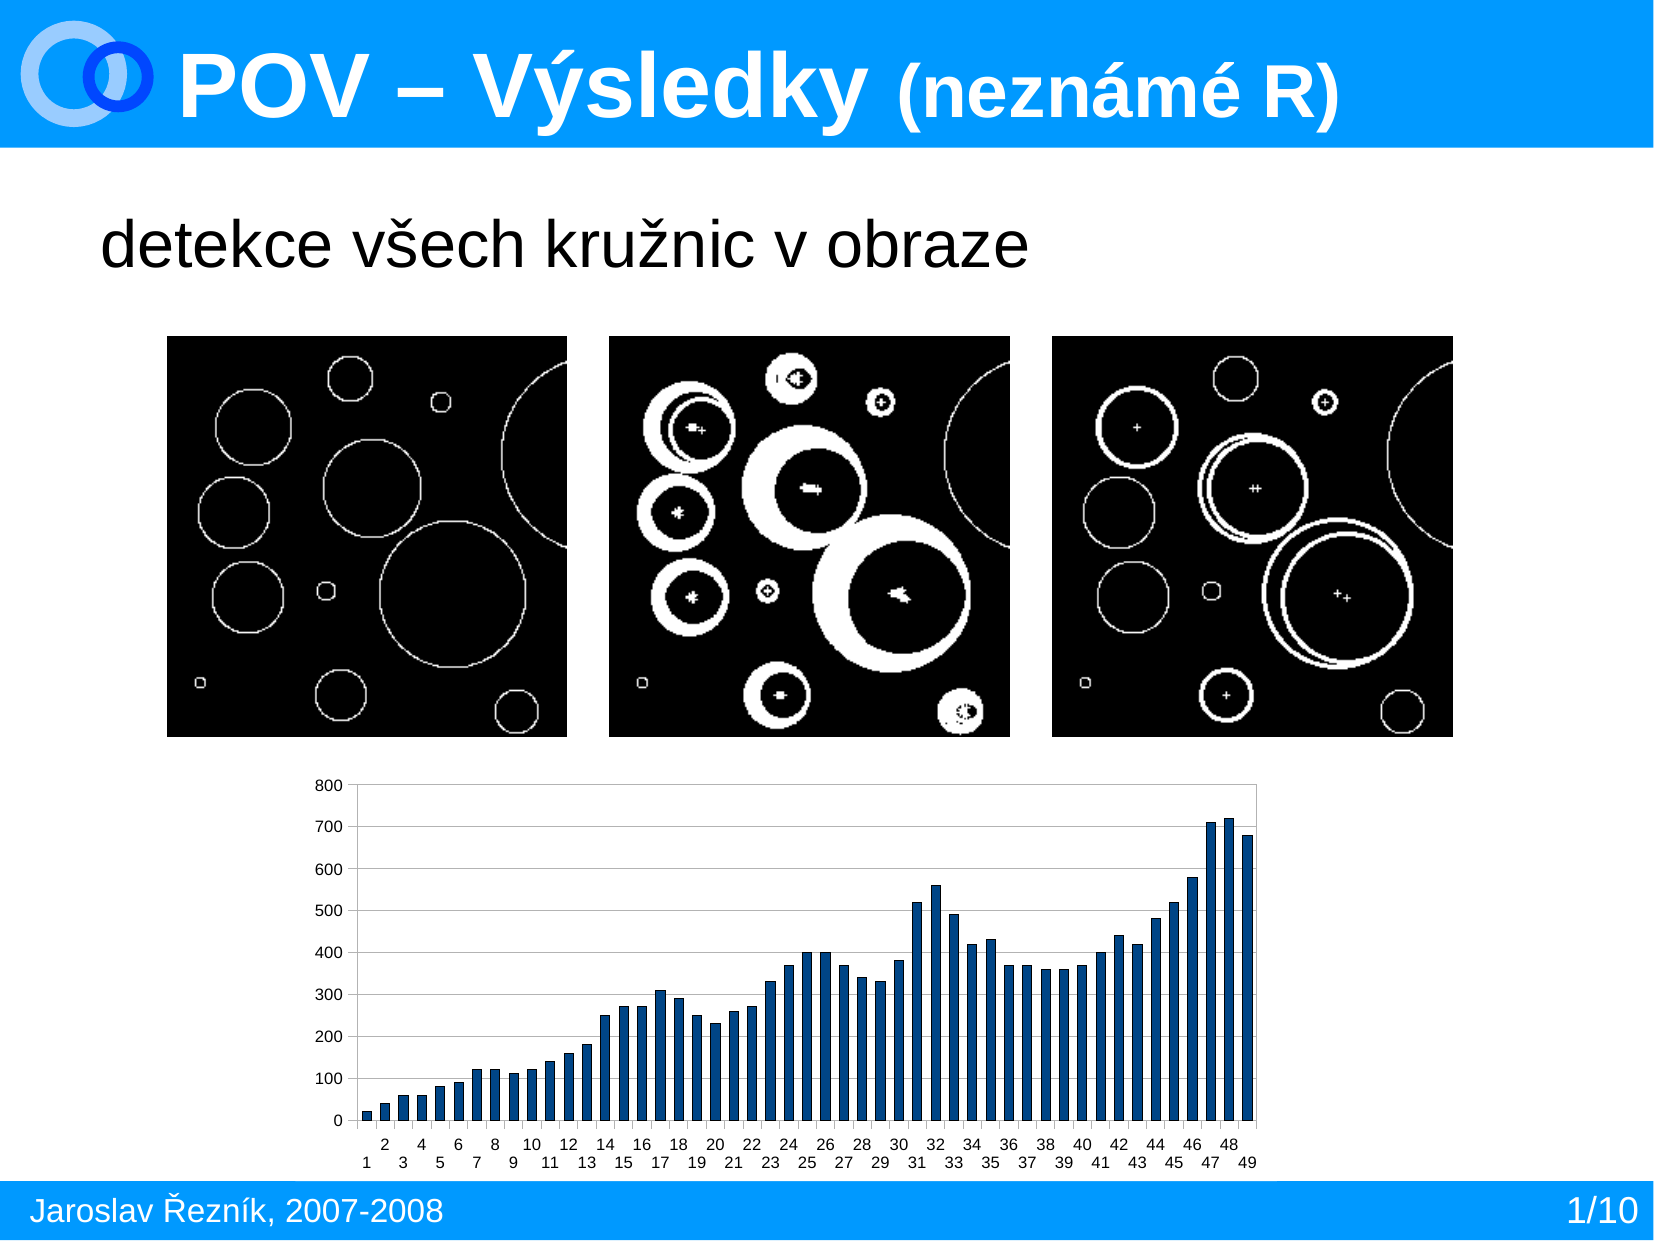

# POV – Výsledky (neznámé R)
detekce všech kružnic v obraze
### Chart
| Category | Column B |
|---|---|
| 1 | 20.0 |
| 2 | 40.0 |
| 3 | 60.0 |
| 4 | 60.0 |
| 5 | 80.0 |
| 6 | 90.0 |
| 7 | 120.0 |
| 8 | 120.0 |
| 9 | 110.0 |
| 10 | 120.0 |
| 11 | 140.0 |
| 12 | 160.0 |
| 13 | 180.0 |
| 14 | 250.0 |
| 15 | 270.0 |
| 16 | 270.0 |
| 17 | 310.0 |
| 18 | 290.0 |
| 19 | 250.0 |
| 20 | 230.0 |
| 21 | 260.0 |
| 22 | 270.0 |
| 23 | 330.0 |
| 24 | 370.0 |
| 25 | 400.0 |
| 26 | 400.0 |
| 27 | 370.0 |
| 28 | 340.0 |
| 29 | 330.0 |
| 30 | 380.0 |
| 31 | 520.0 |
| 32 | 560.0 |
| 33 | 490.0 |
| 34 | 420.0 |
| 35 | 430.0 |
| 36 | 370.0 |
| 37 | 370.0 |
| 38 | 360.0 |
| 39 | 360.0 |
| 40 | 370.0 |
| 41 | 400.0 |
| 42 | 440.0 |
| 43 | 420.0 |
| 44 | 480.0 |
| 45 | 520.0 |
| 46 | 580.0 |
| 47 | 710.0 |
| 48 | 720.0 |
| 49 | 680.0 |1/10
Jaroslav Řezník, 2007-2008